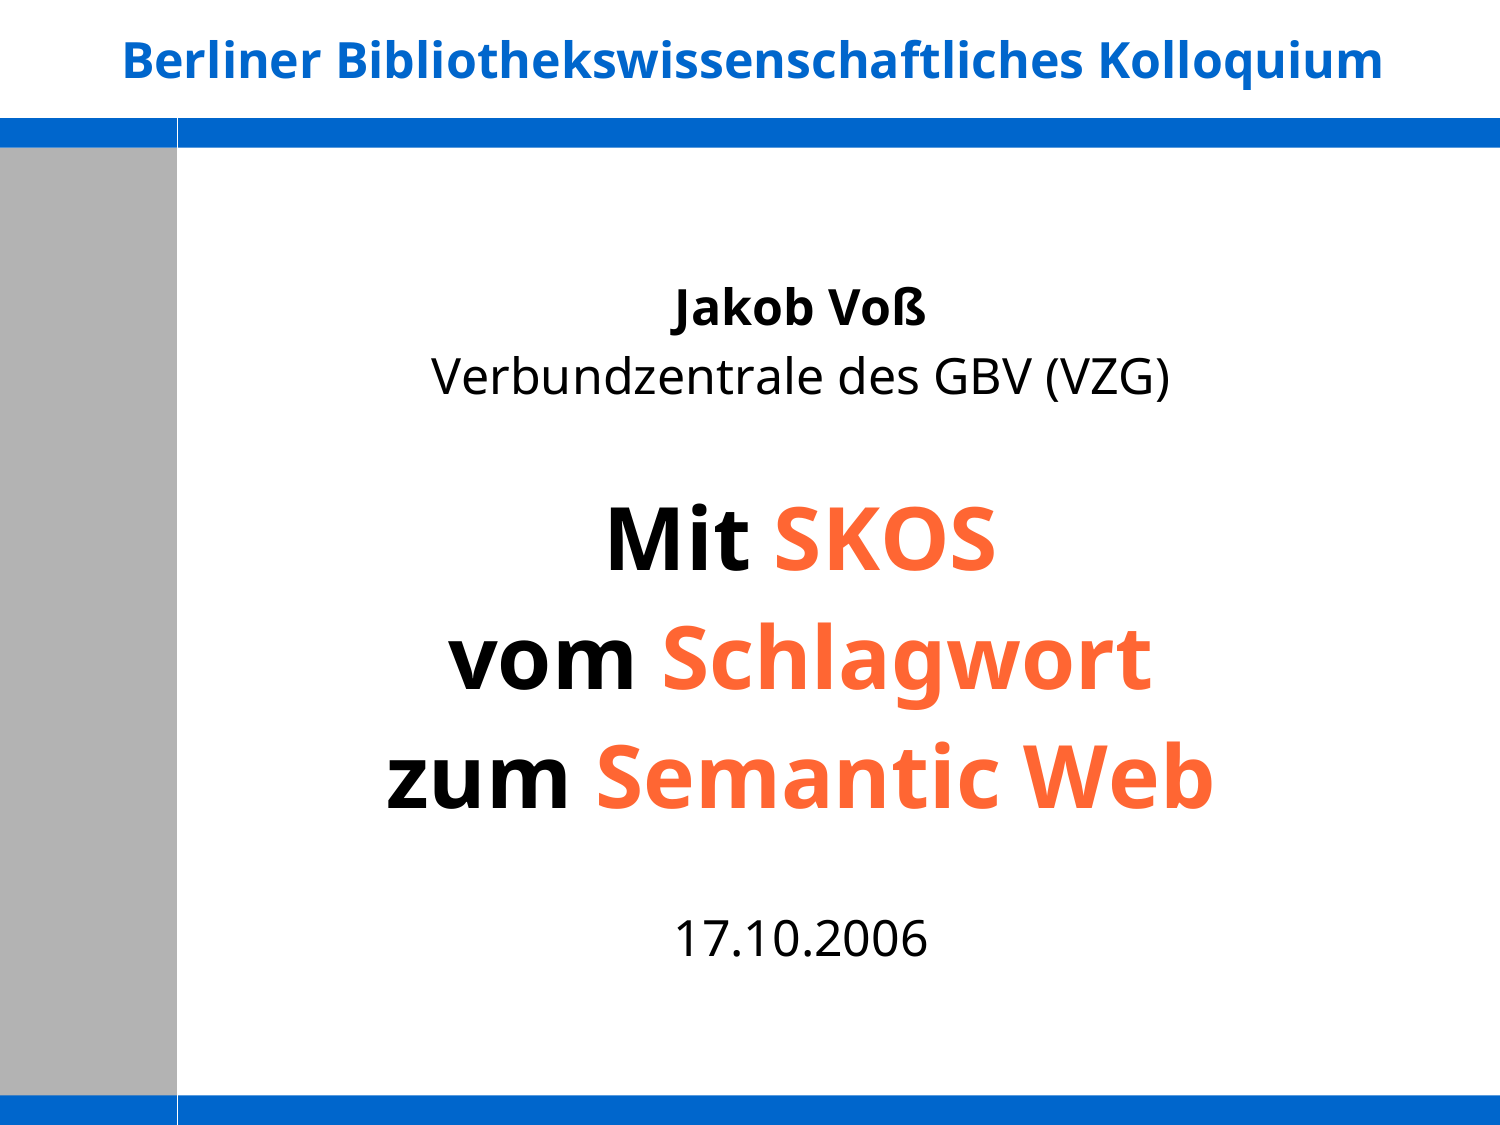

# Berliner Bibliothekswissenschaftliches Kolloquium
Jakob Voß
Verbundzentrale des GBV (VZG)
Mit SKOS
vom Schlagwort
zum Semantic Web
17.10.2006